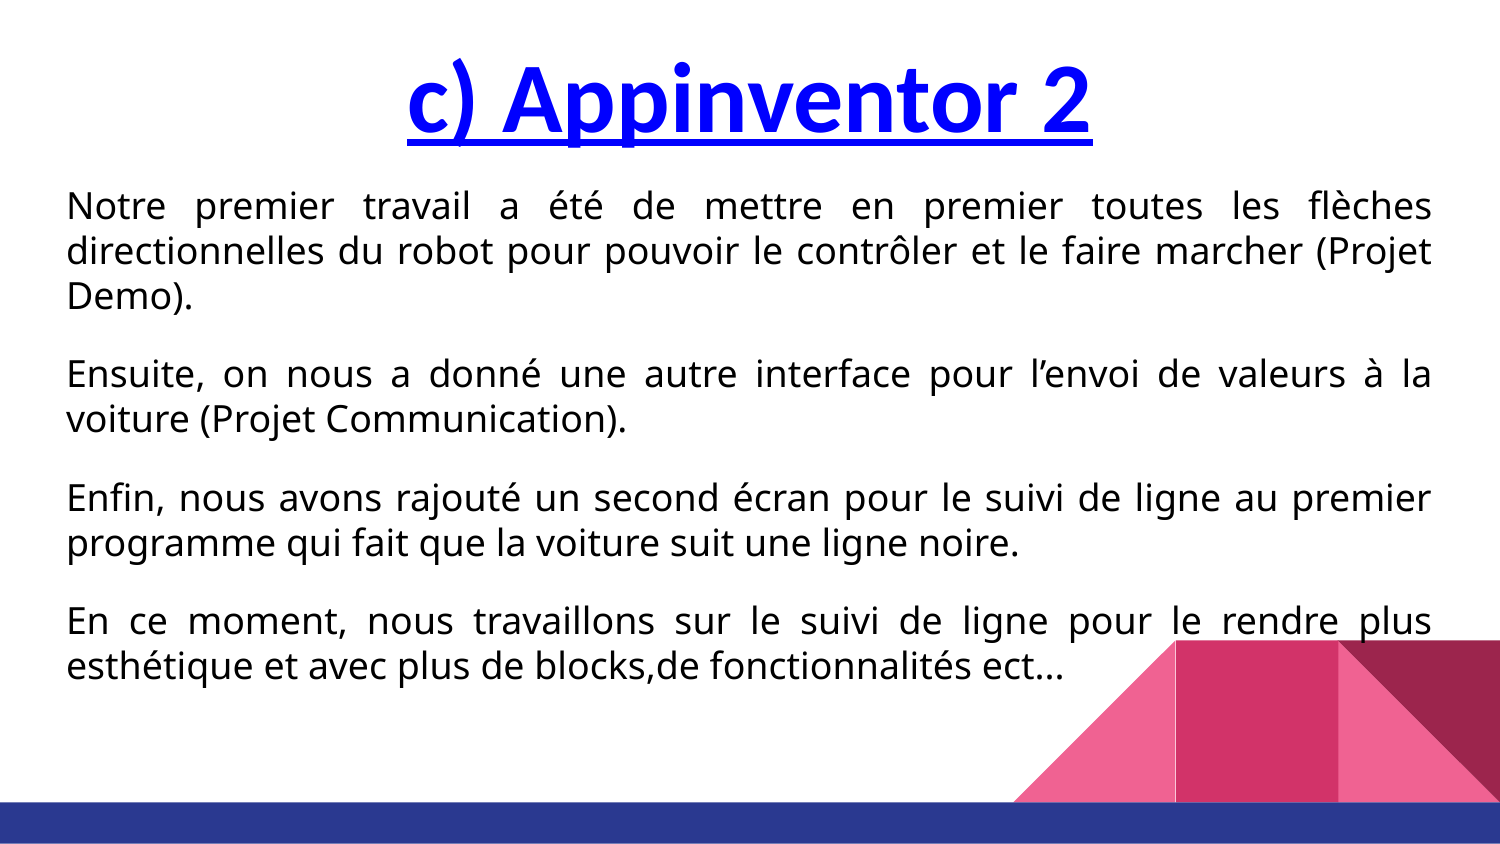

# c) Appinventor 2
Notre premier travail a été de mettre en premier toutes les flèches directionnelles du robot pour pouvoir le contrôler et le faire marcher (Projet Demo).
Ensuite, on nous a donné une autre interface pour l’envoi de valeurs à la voiture (Projet Communication).
Enfin, nous avons rajouté un second écran pour le suivi de ligne au premier programme qui fait que la voiture suit une ligne noire.
En ce moment, nous travaillons sur le suivi de ligne pour le rendre plus esthétique et avec plus de blocks,de fonctionnalités ect...